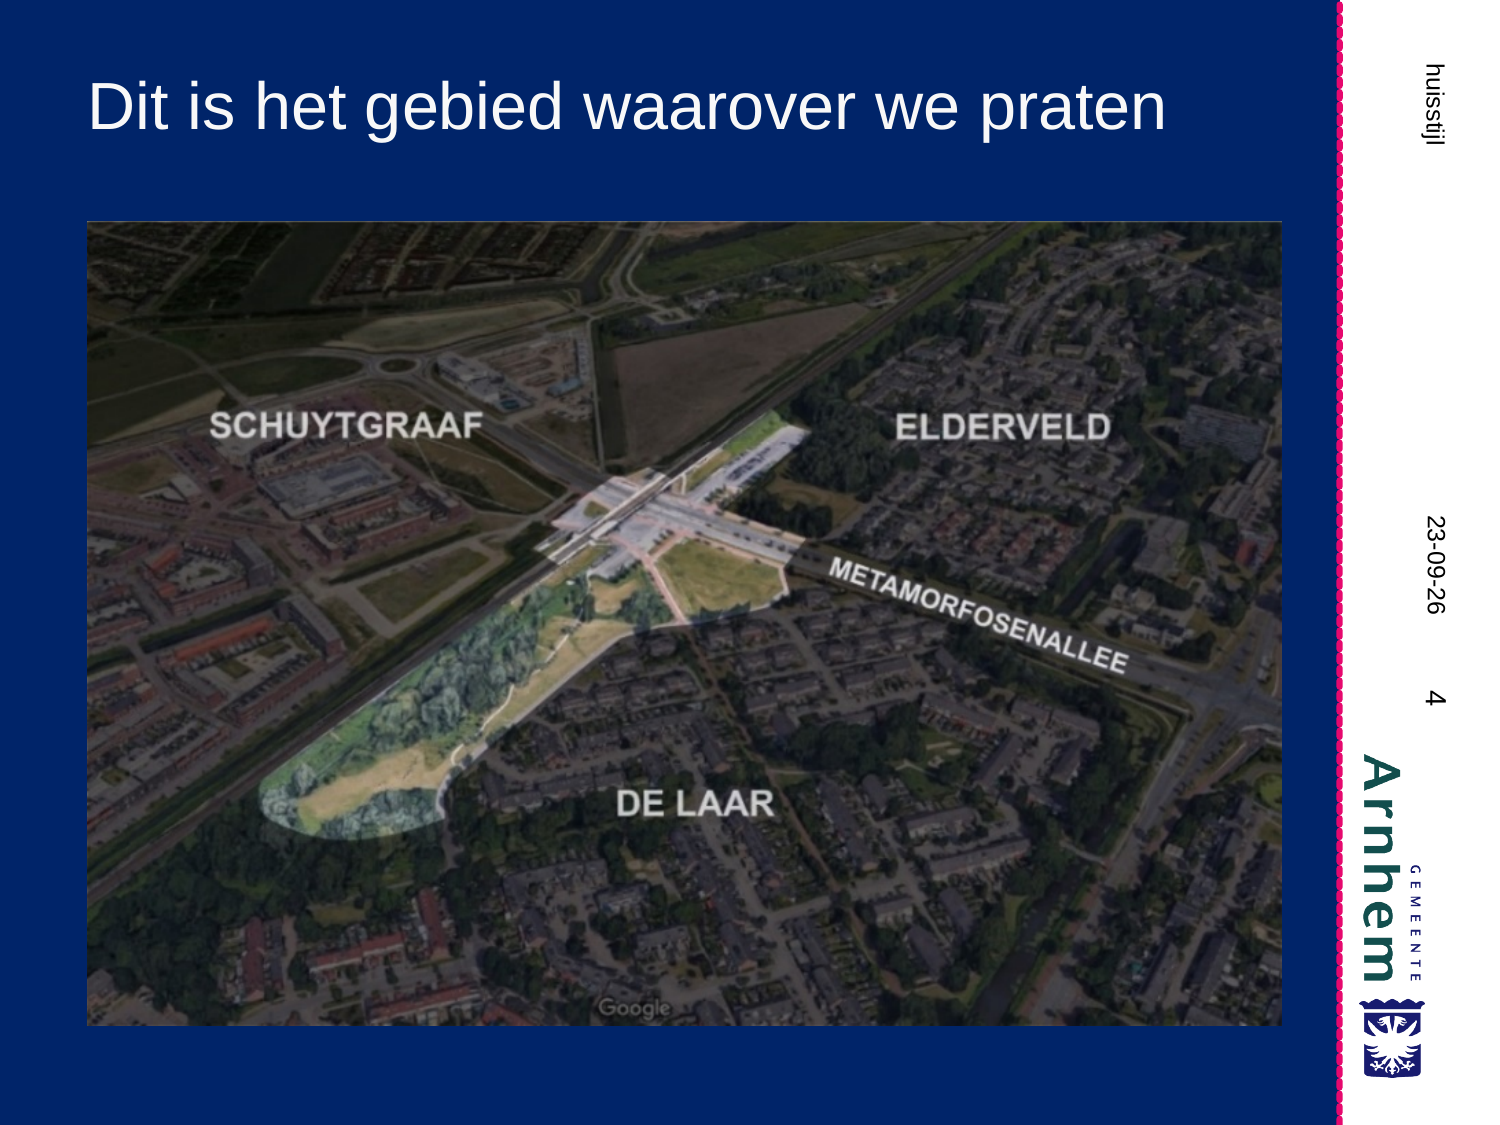

# Dit is het gebied waarover we praten
huisstijl